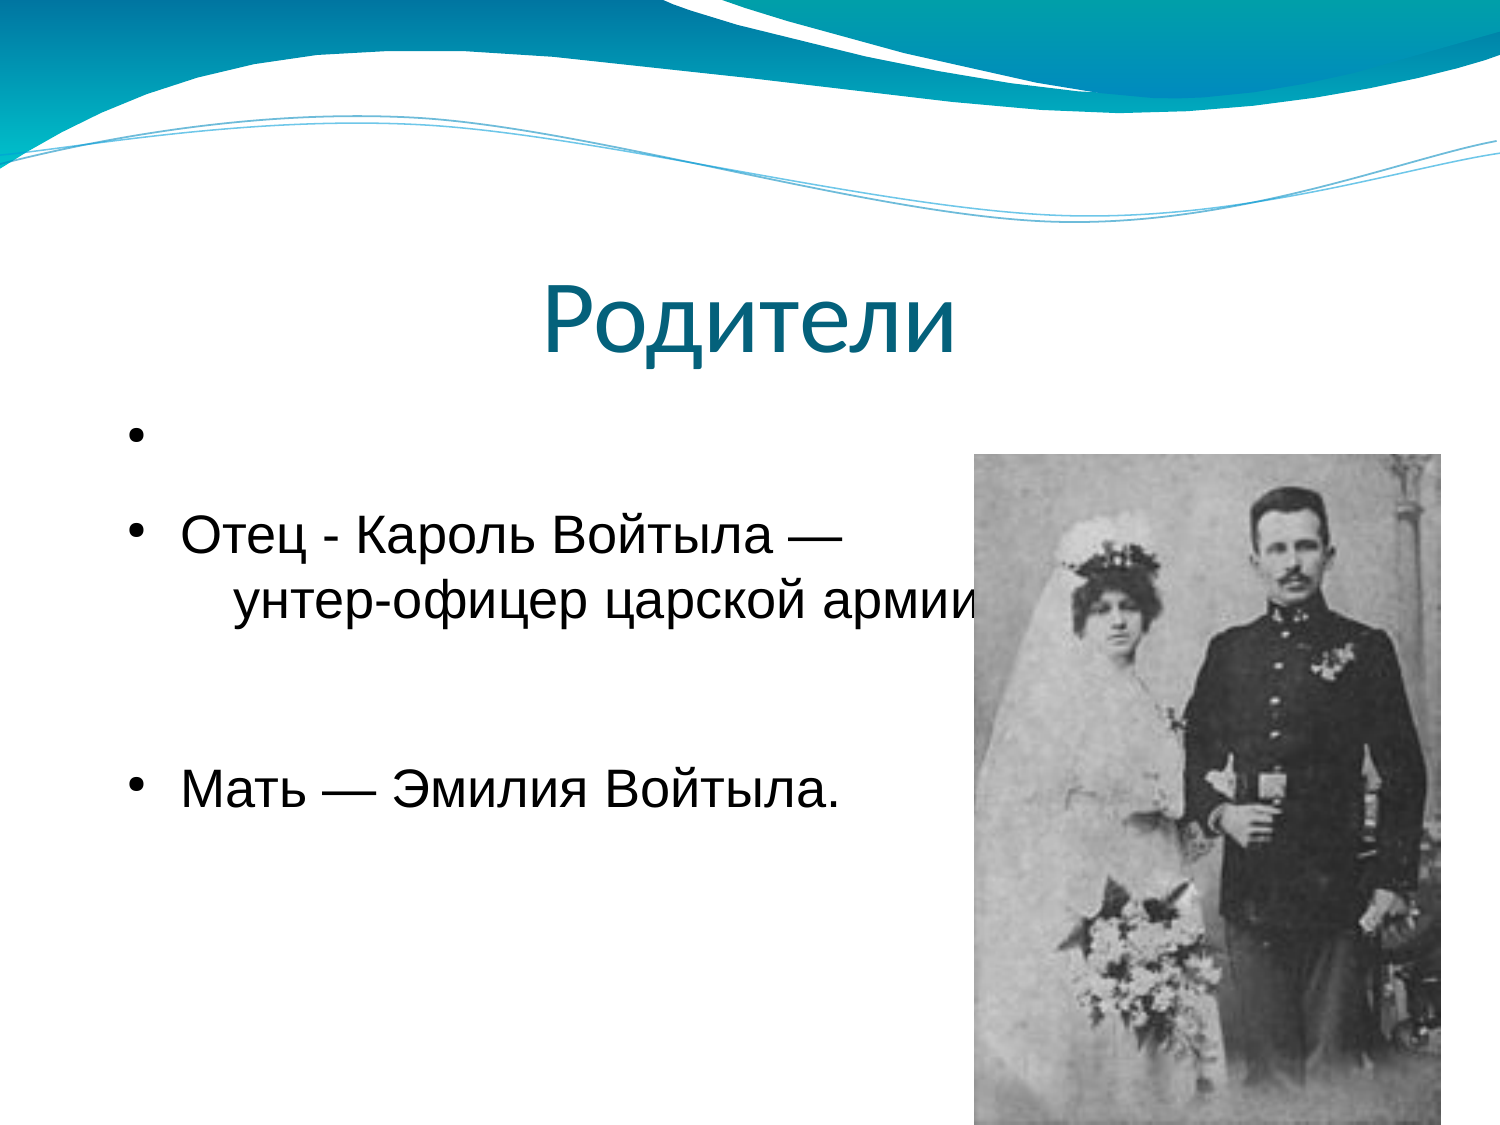

# Родители
Отец - Кароль Войтыла —
унтер-офицер царской армии.
Мать — Эмилия Войтыла.